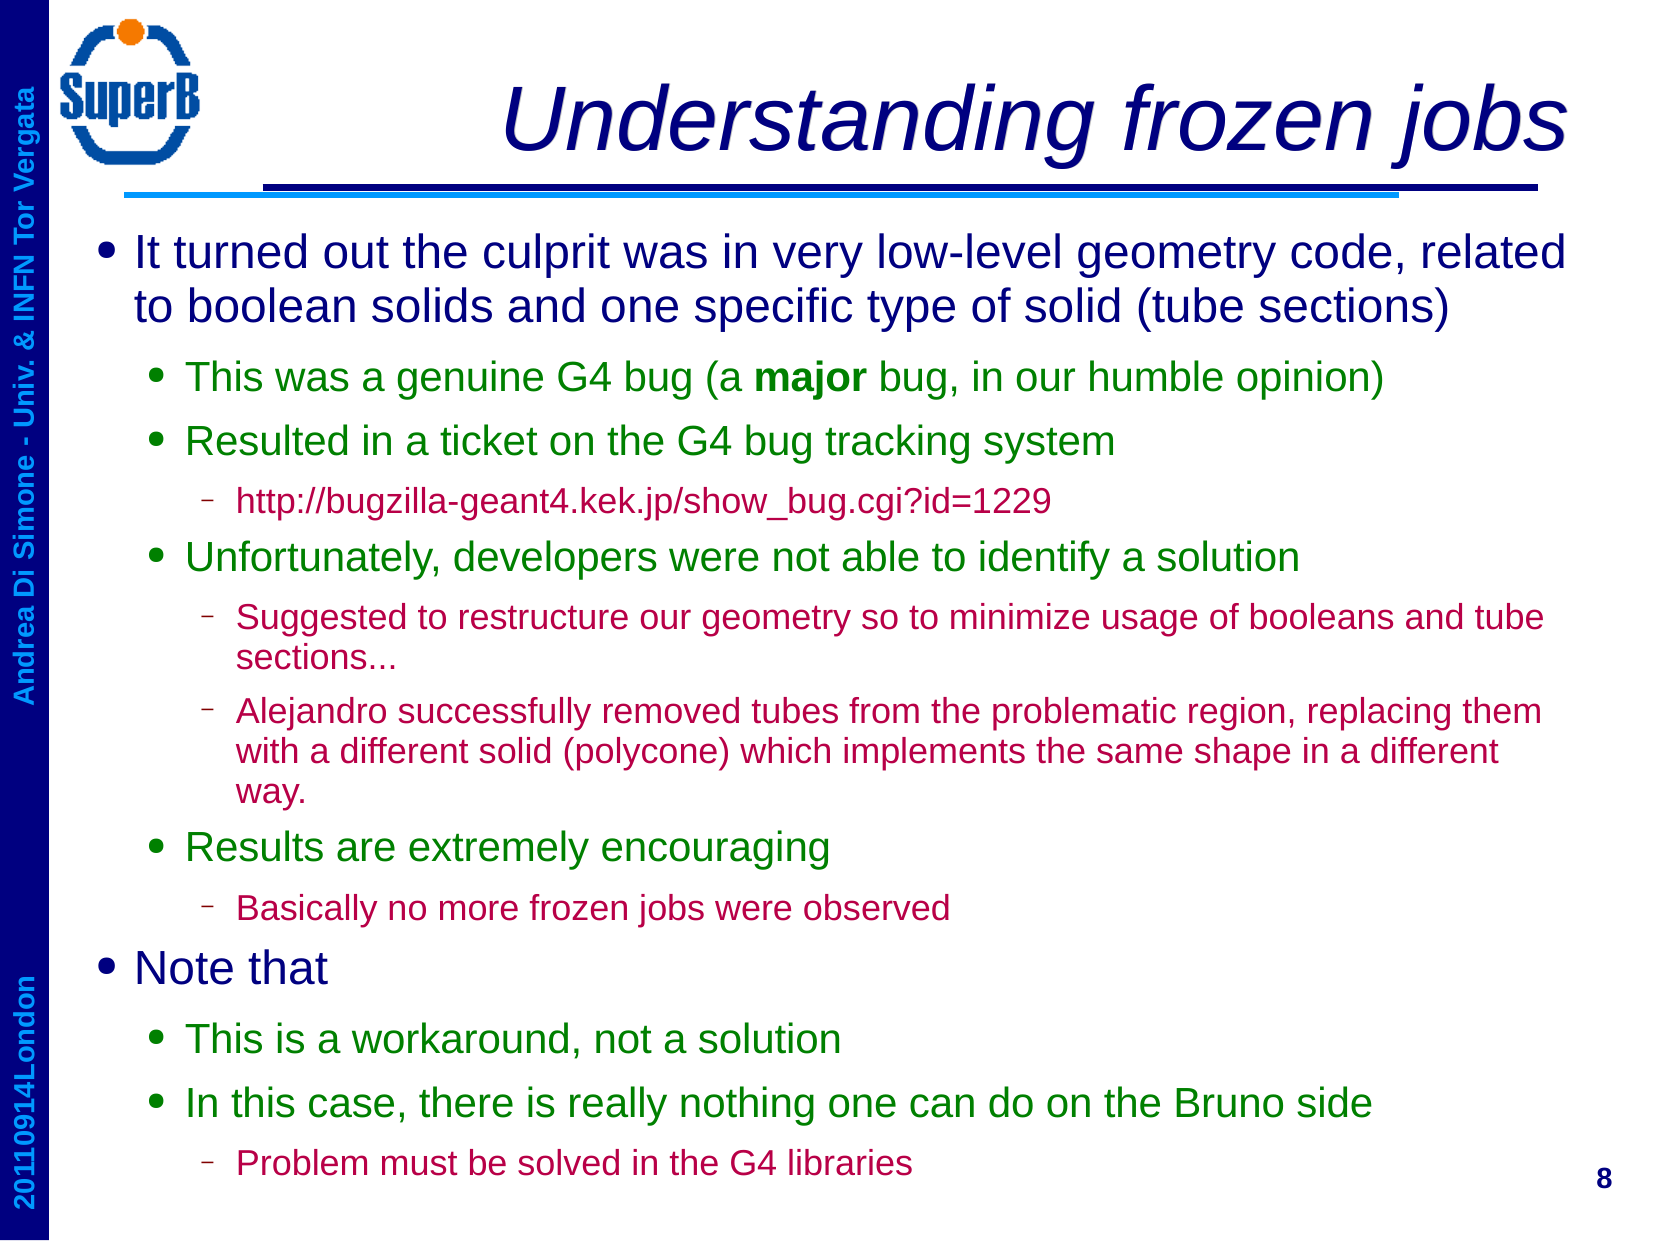

# Understanding frozen jobs
It turned out the culprit was in very low-level geometry code, related to boolean solids and one specific type of solid (tube sections)
This was a genuine G4 bug (a major bug, in our humble opinion)
Resulted in a ticket on the G4 bug tracking system
http://bugzilla-geant4.kek.jp/show_bug.cgi?id=1229
Unfortunately, developers were not able to identify a solution
Suggested to restructure our geometry so to minimize usage of booleans and tube sections...
Alejandro successfully removed tubes from the problematic region, replacing them with a different solid (polycone) which implements the same shape in a different way.
Results are extremely encouraging
Basically no more frozen jobs were observed
Note that
This is a workaround, not a solution
In this case, there is really nothing one can do on the Bruno side
Problem must be solved in the G4 libraries
Andrea Di Simone - Univ. & INFN Tor Vergata
20110914London
8